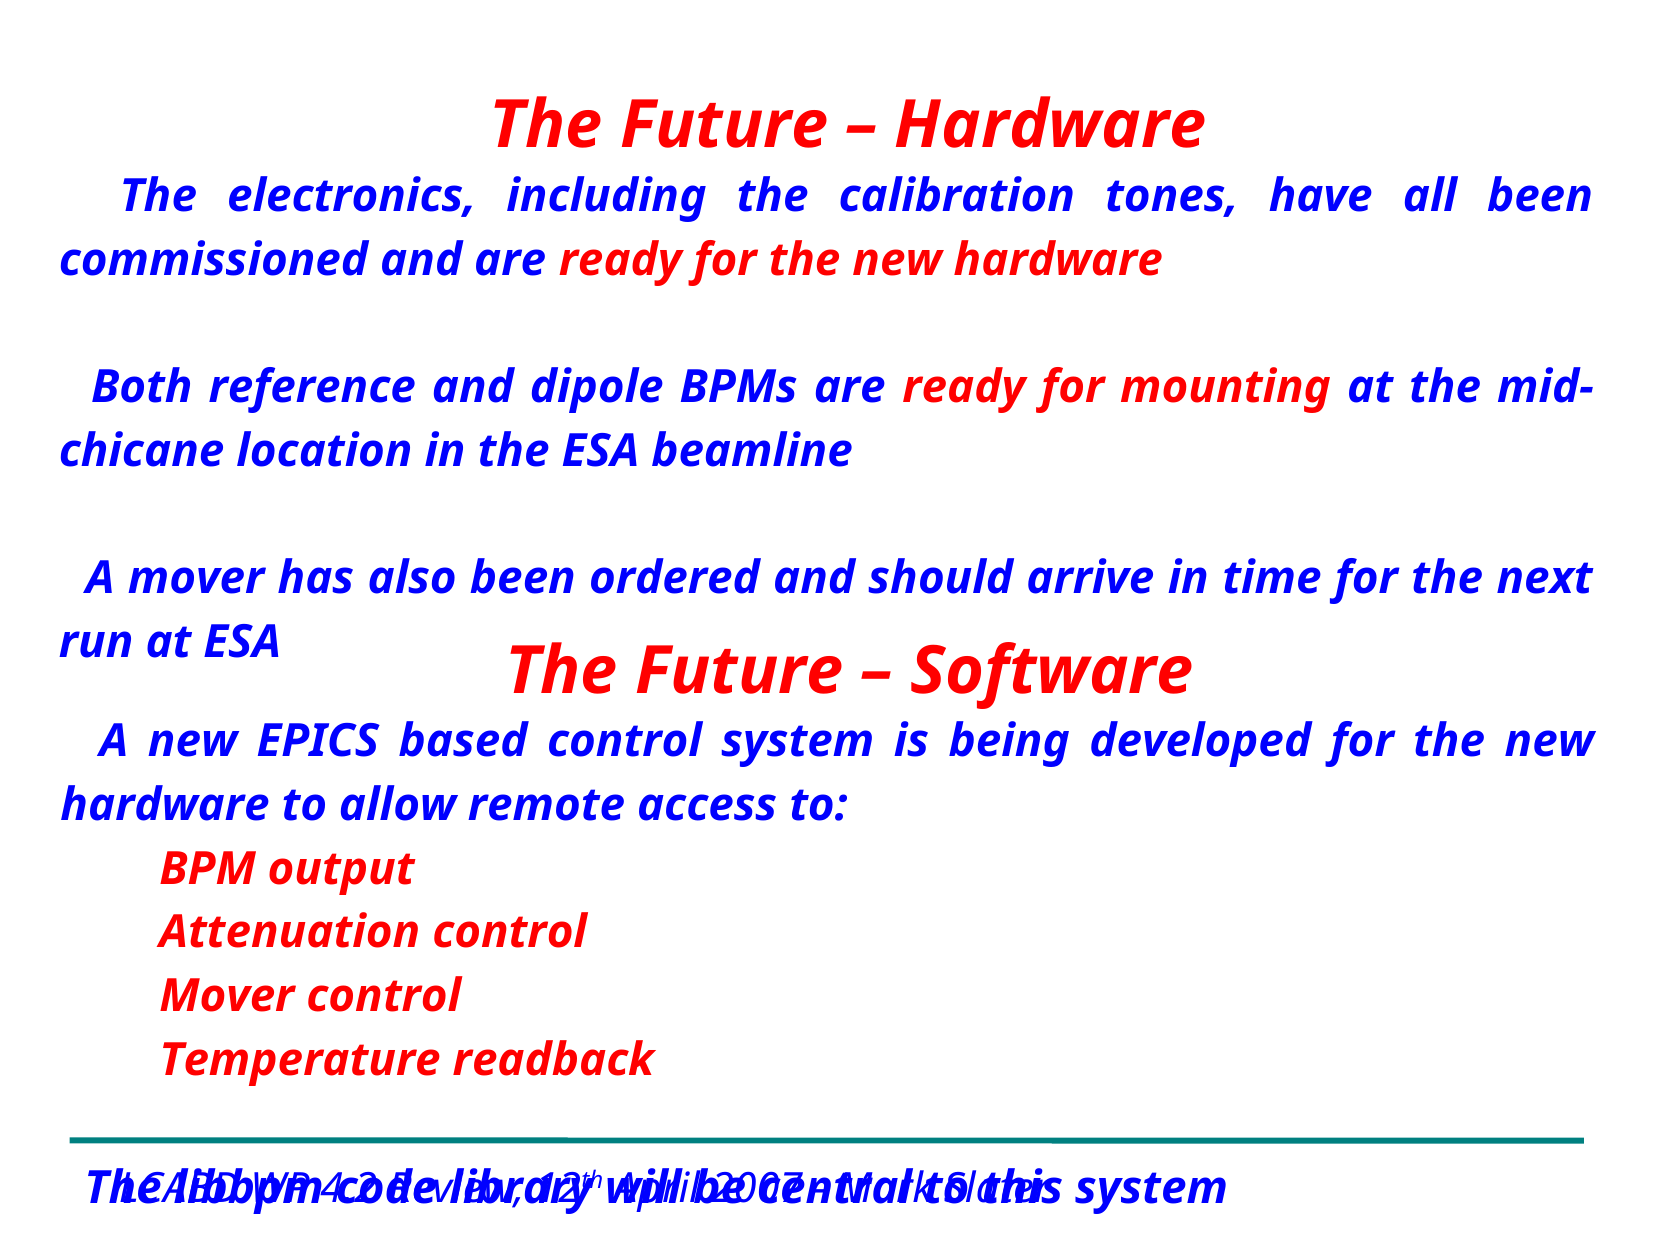

The Future – Hardware
 The electronics, including the calibration tones, have all been commissioned and are ready for the new hardware
 Both reference and dipole BPMs are ready for mounting at the mid-chicane location in the ESA beamline
 A mover has also been ordered and should arrive in time for the next run at ESA
The Future – Software
 A new EPICS based control system is being developed for the new hardware to allow remote access to:
 BPM output
 Attenuation control
 Mover control
 Temperature readback
 The libbpm code library will be central to this system
LCABD WP 4.2 Review, 12th April 2007 - Mark Slater